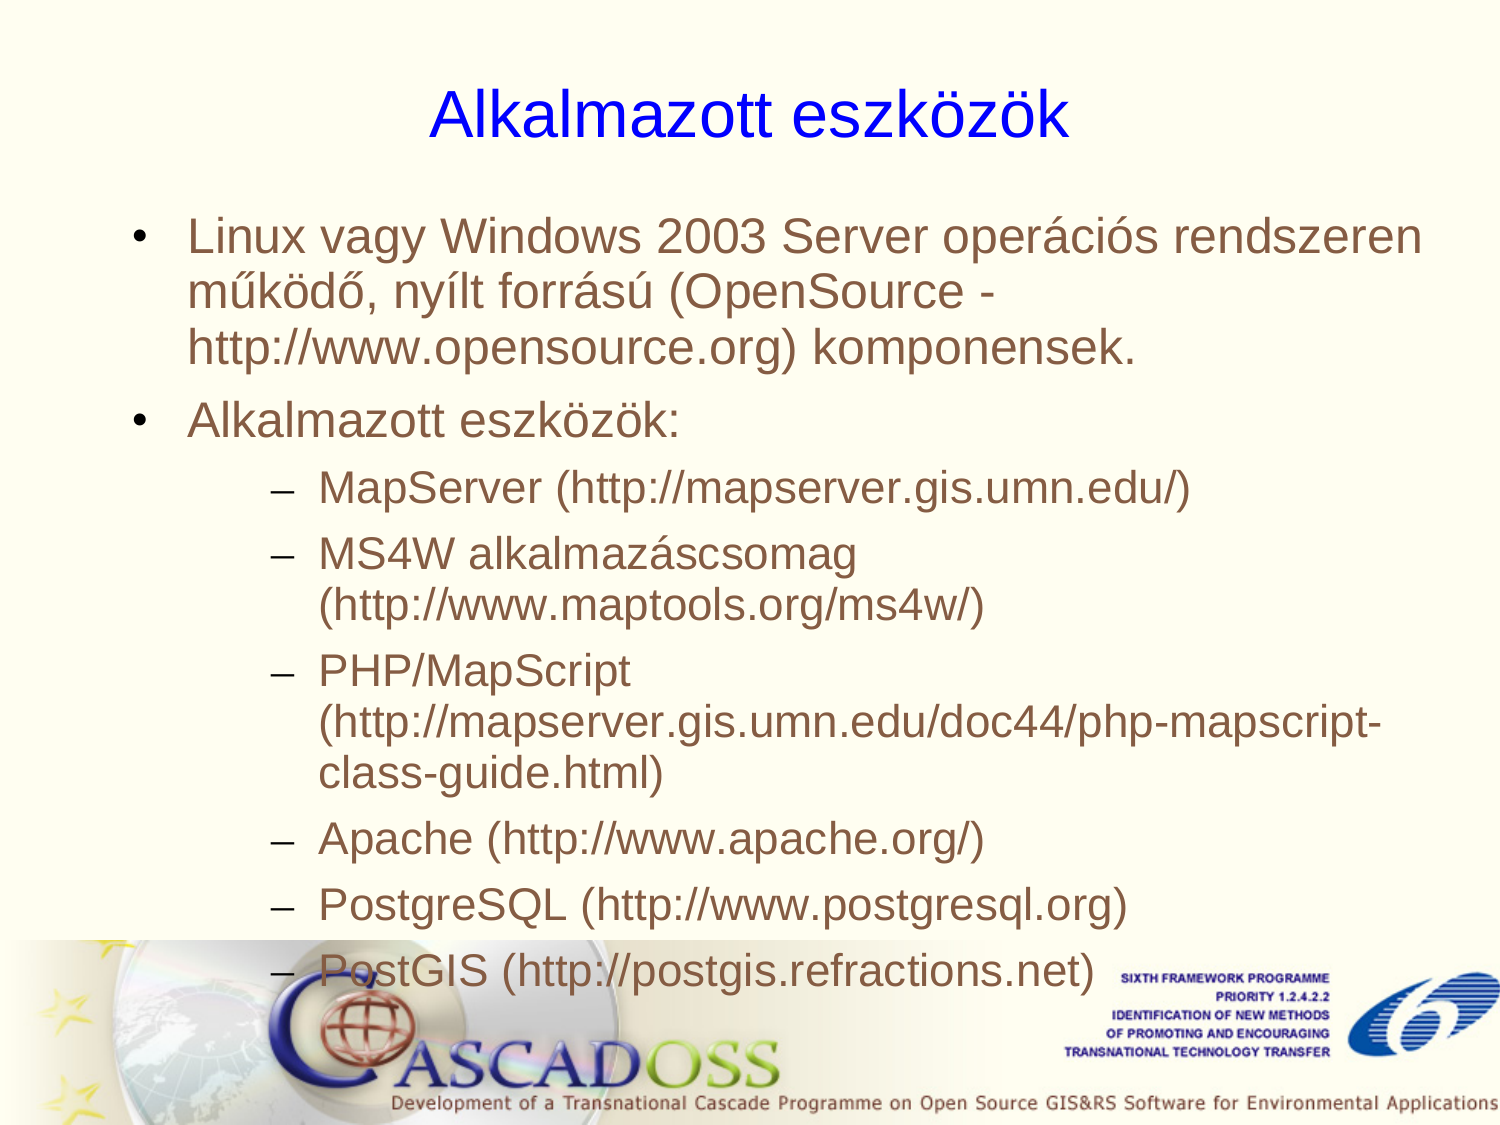

# Alkalmazott eszközök
Linux vagy Windows 2003 Server operációs rendszeren működő, nyílt forrású (OpenSource - http://www.opensource.org) komponensek.
Alkalmazott eszközök:
MapServer (http://mapserver.gis.umn.edu/)
MS4W alkalmazáscsomag (http://www.maptools.org/ms4w/)
PHP/MapScript (http://mapserver.gis.umn.edu/doc44/php-mapscript-class-guide.html)
Apache (http://www.apache.org/)
PostgreSQL (http://www.postgresql.org)
PostGIS (http://postgis.refractions.net)